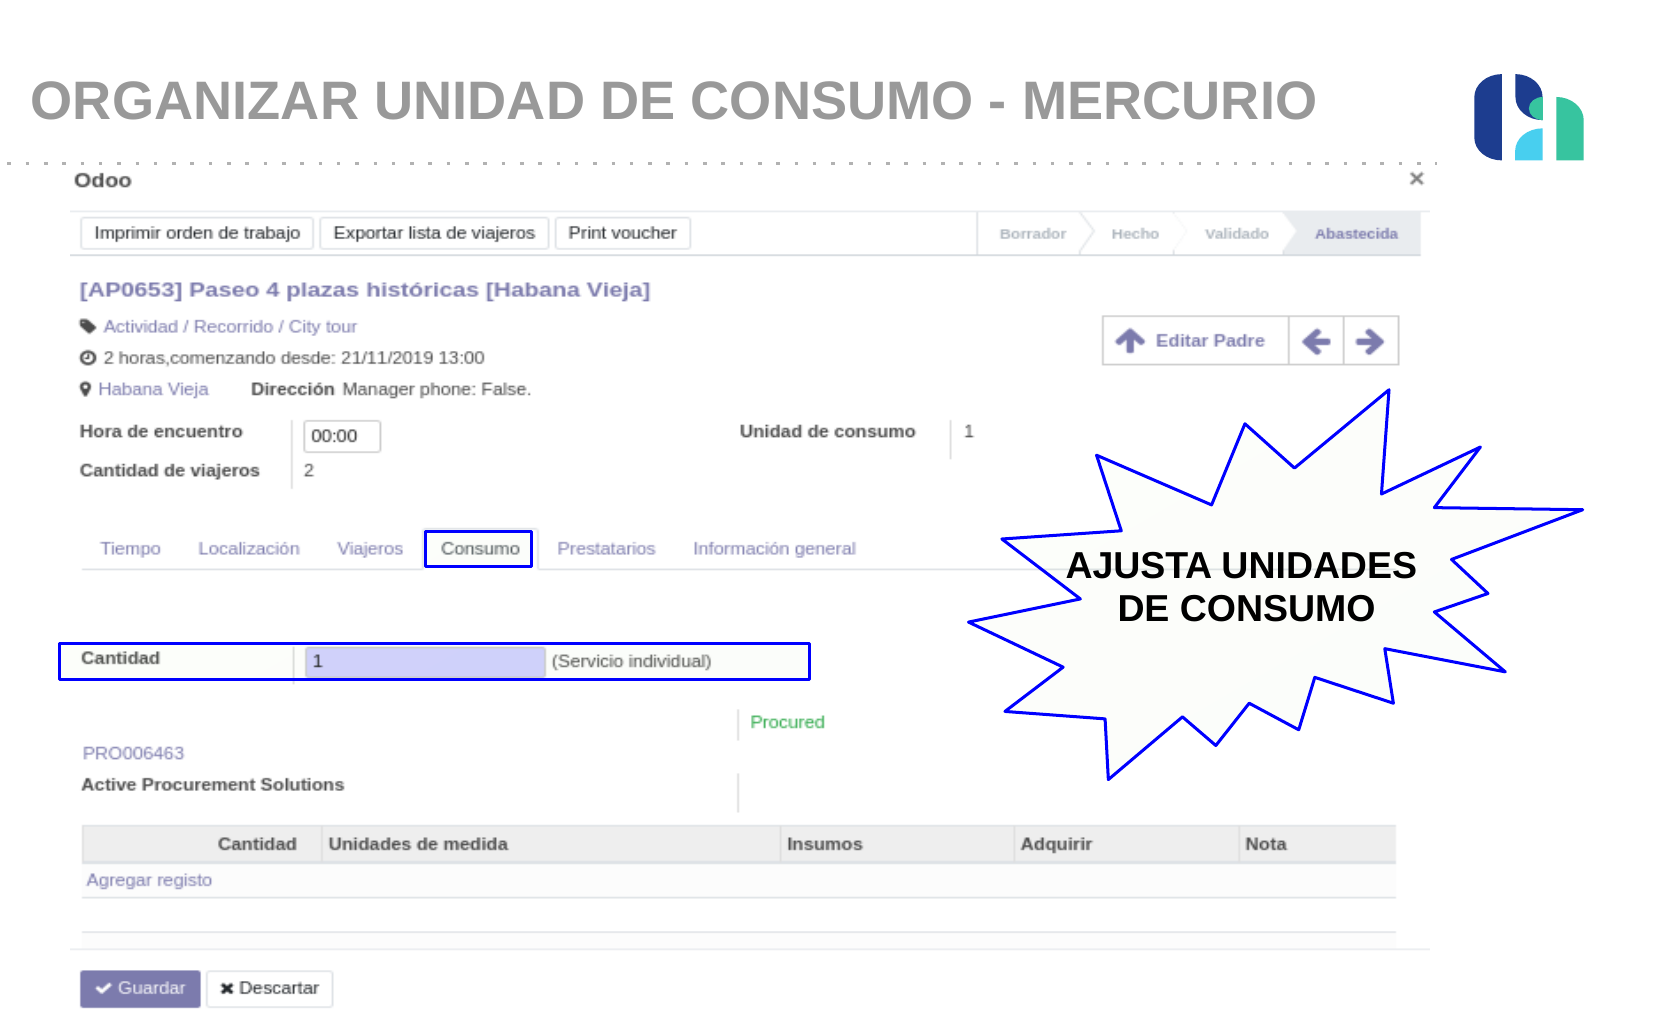

ORGANIZAR UNIDAD DE CONSUMO - MERCURIO
AJUSTA UNIDADES
DE CONSUMO